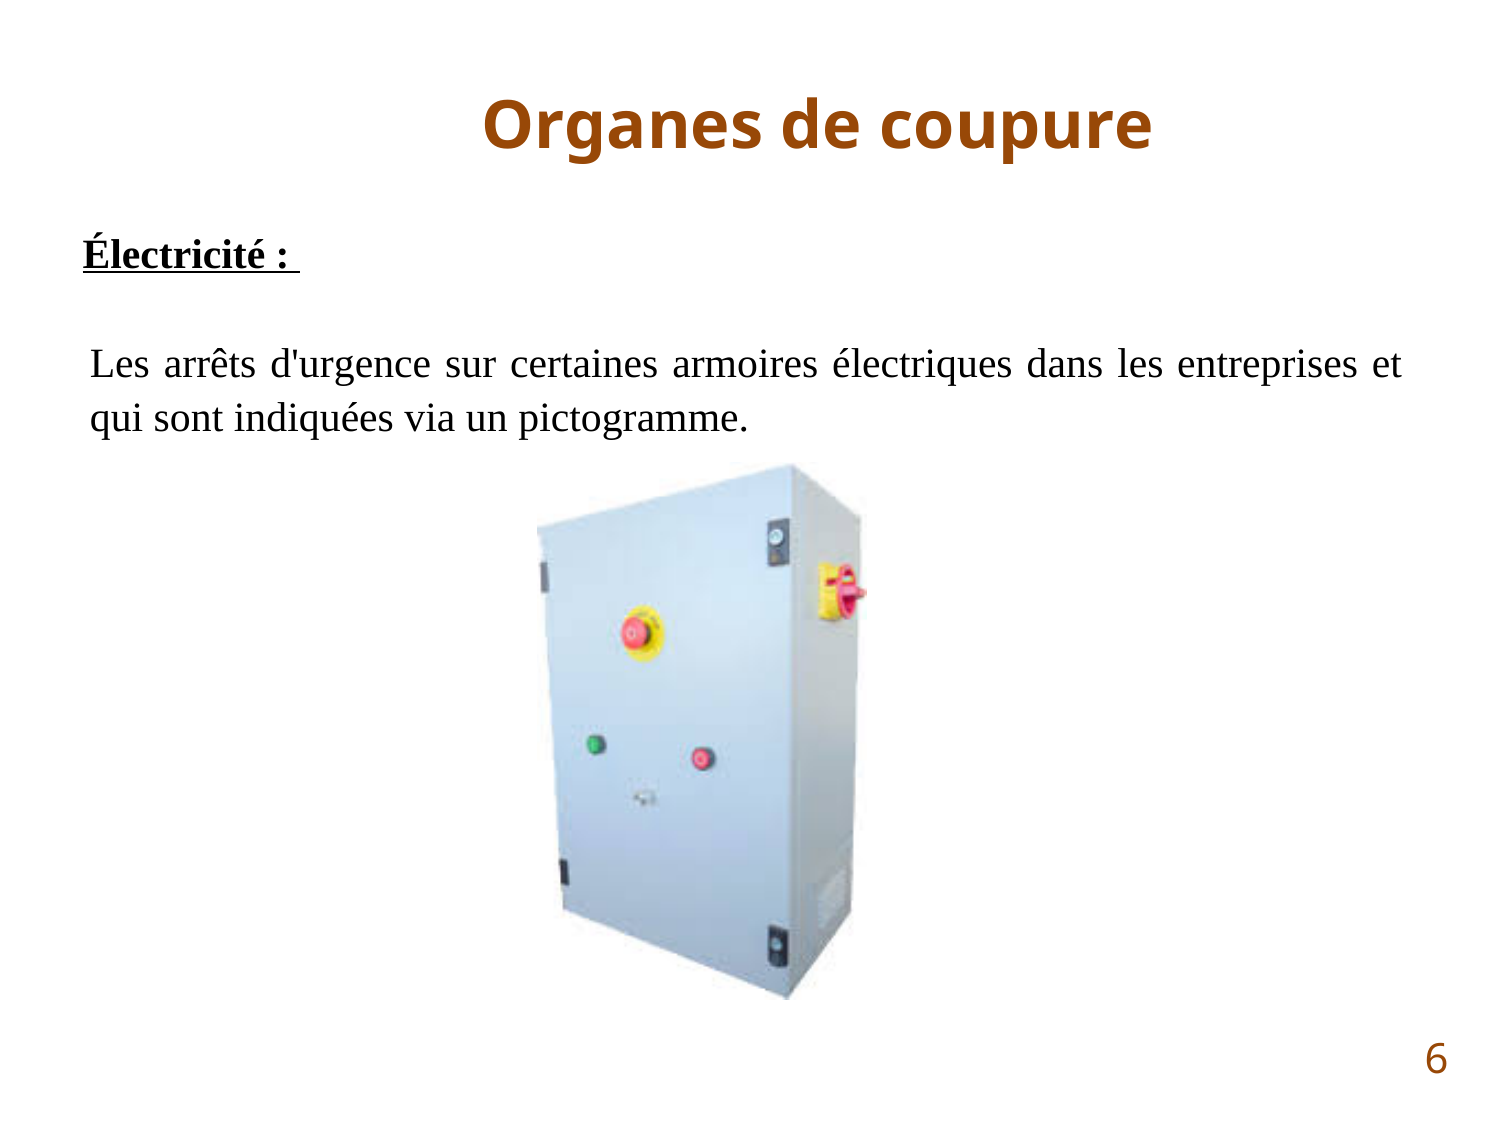

# Organes de coupure
Électricité :
Les arrêts d'urgence sur certaines armoires électriques dans les entreprises et qui sont indiquées via un pictogramme.